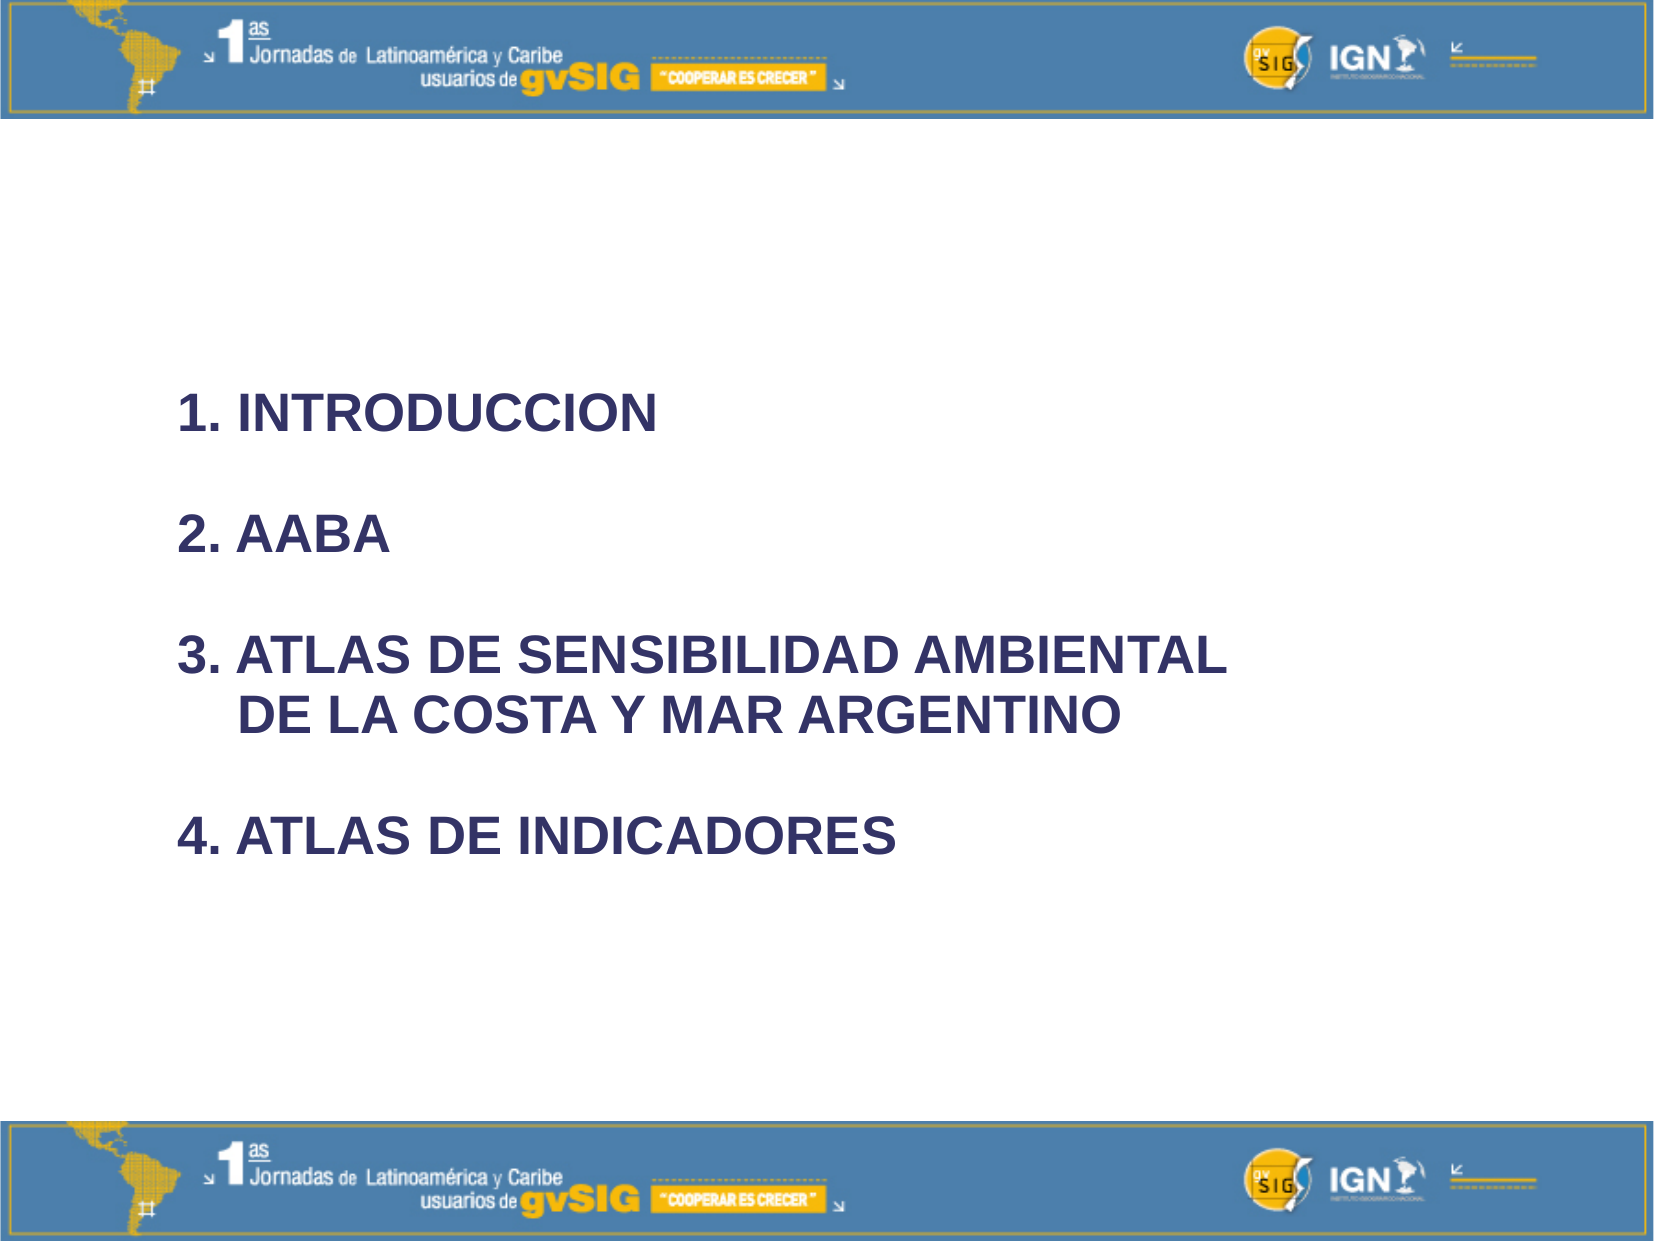

1. INTRODUCCION
2. AABA
3. ATLAS DE SENSIBILIDAD AMBIENTAL
 DE LA COSTA Y MAR ARGENTINO
4. ATLAS DE INDICADORES